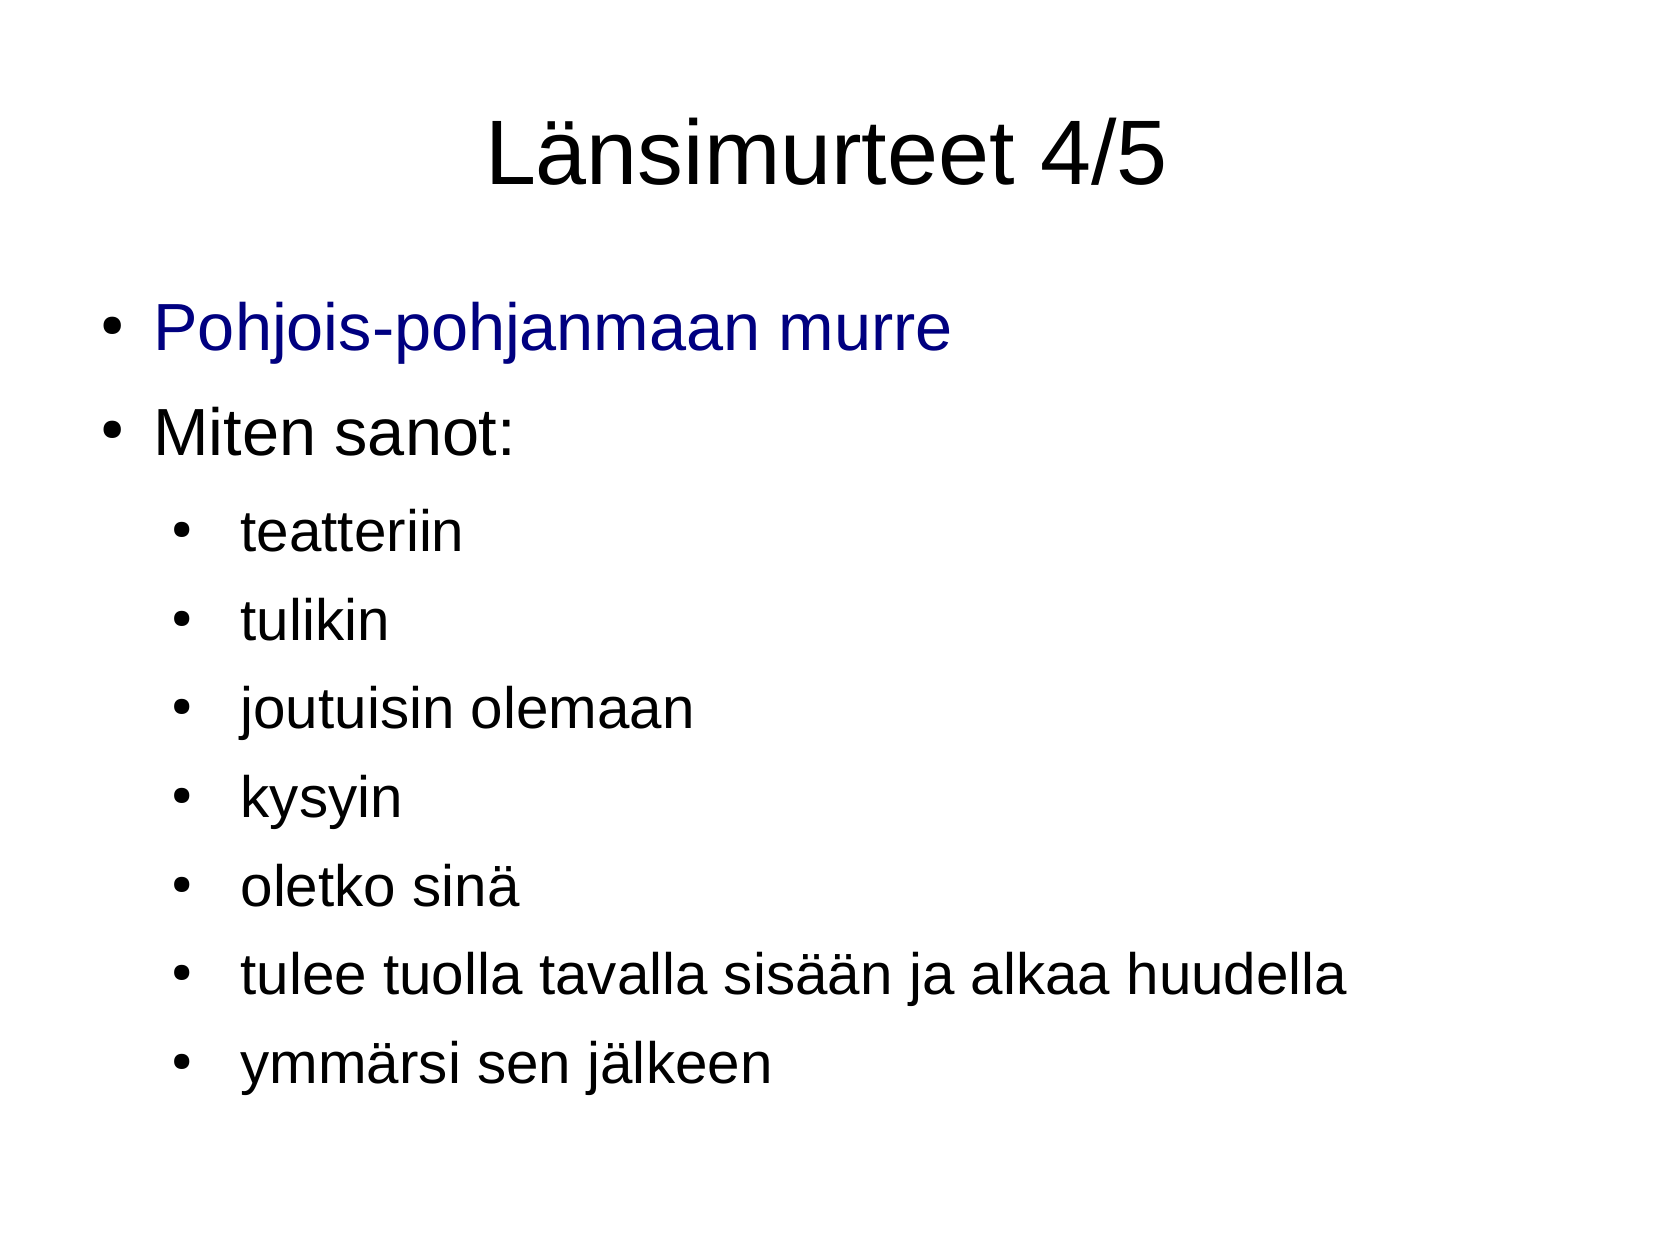

# Länsimurteet 4/5
Pohjois-pohjanmaan murre
Miten sanot:
 teatteriin
 tulikin
 joutuisin olemaan
 kysyin
 oletko sinä
 tulee tuolla tavalla sisään ja alkaa huudella
 ymmärsi sen jälkeen